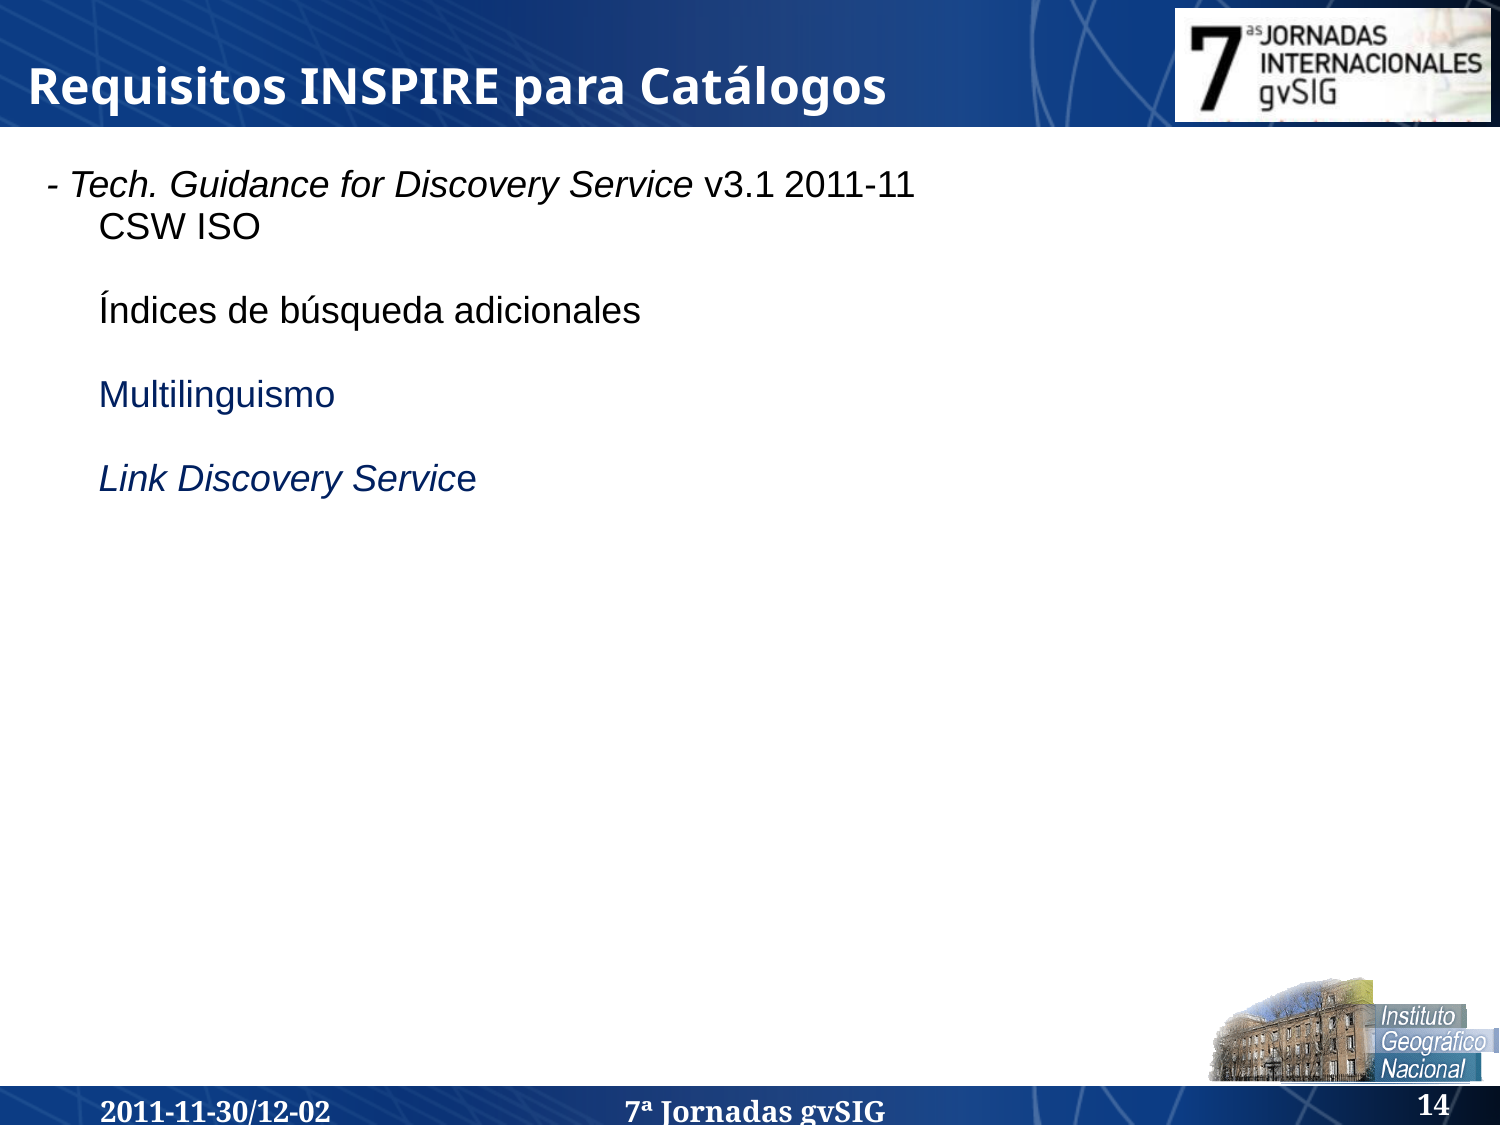

Requisitos INSPIRE para Catálogos
- Tech. Guidance for Discovery Service v3.1	2011-11
 CSW ISO
 Índices de búsqueda adicionales
 Multilinguismo
 Link Discovery Service